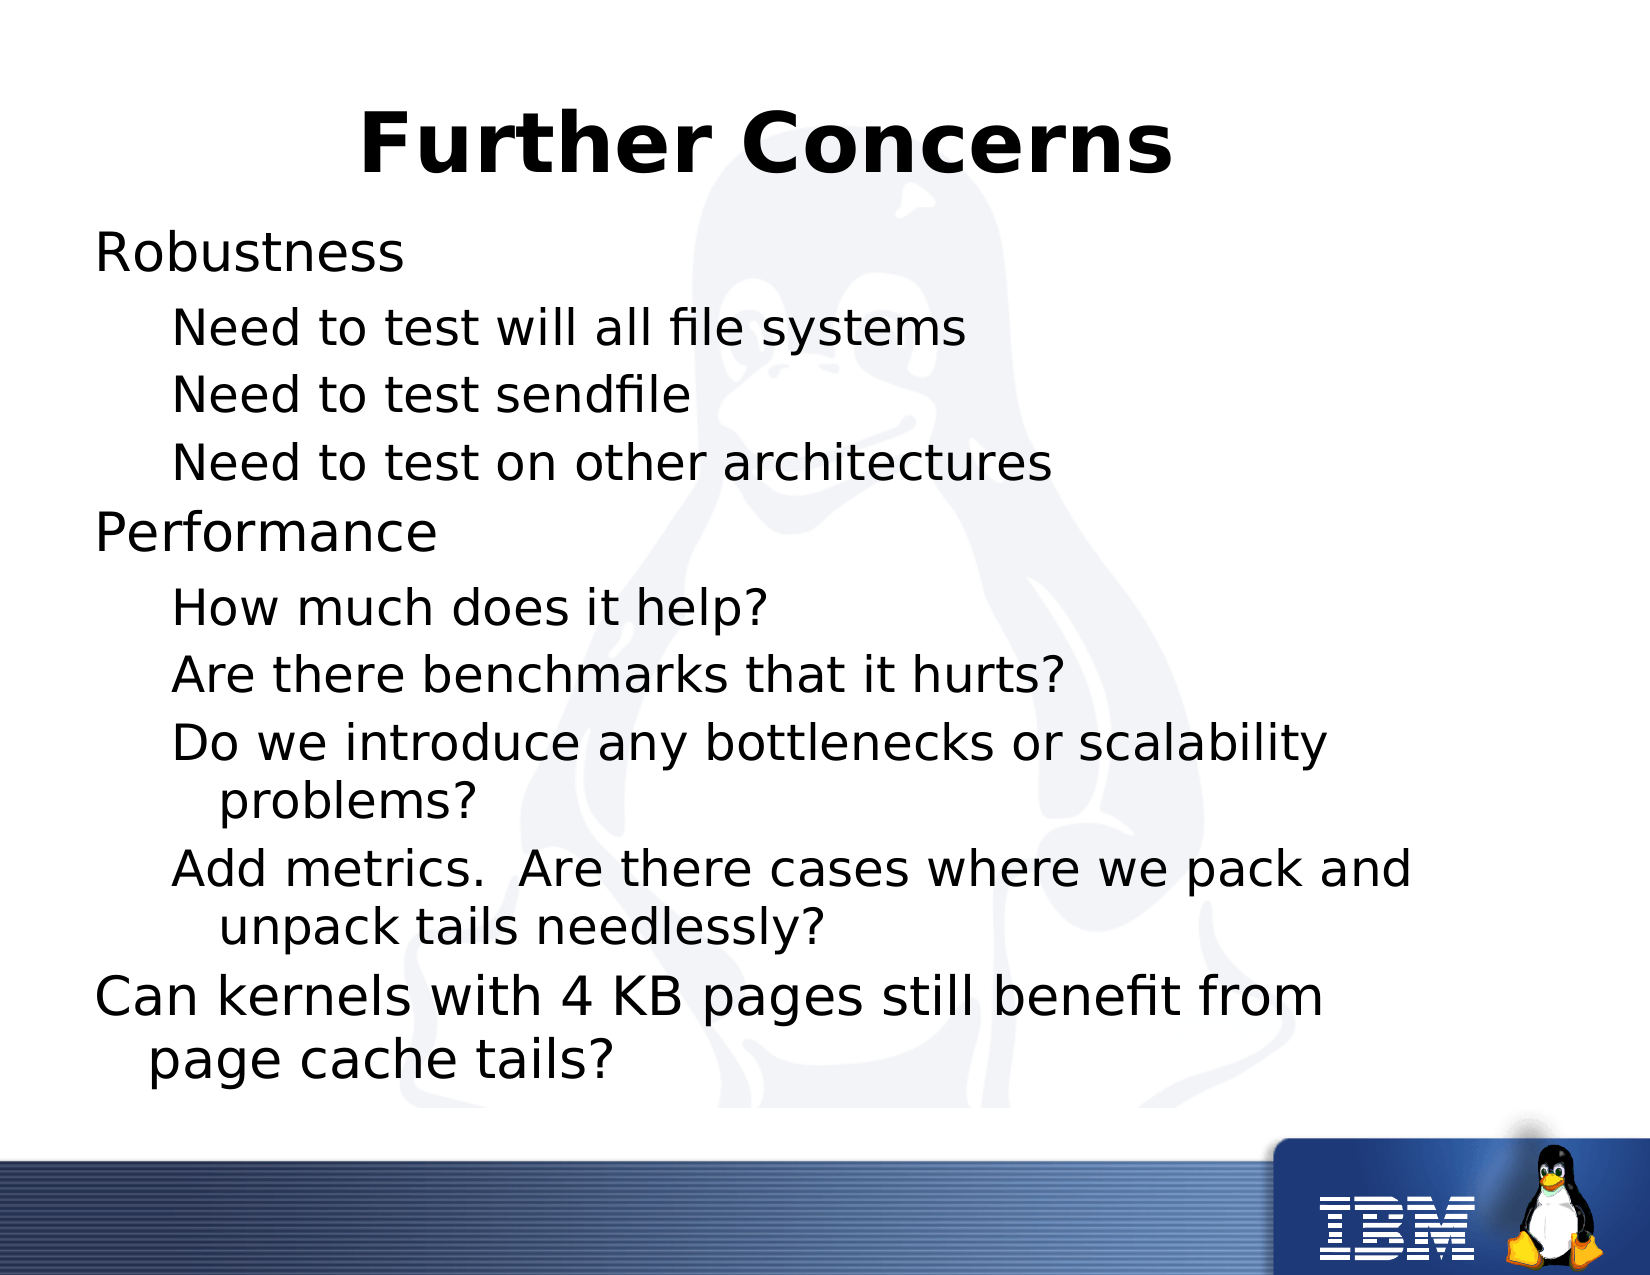

# Further Concerns
Robustness
Need to test will all file systems
Need to test sendfile
Need to test on other architectures
Performance
How much does it help?
Are there benchmarks that it hurts?
Do we introduce any bottlenecks or scalability problems?
Add metrics. Are there cases where we pack and unpack tails needlessly?
Can kernels with 4 KB pages still benefit from page cache tails?